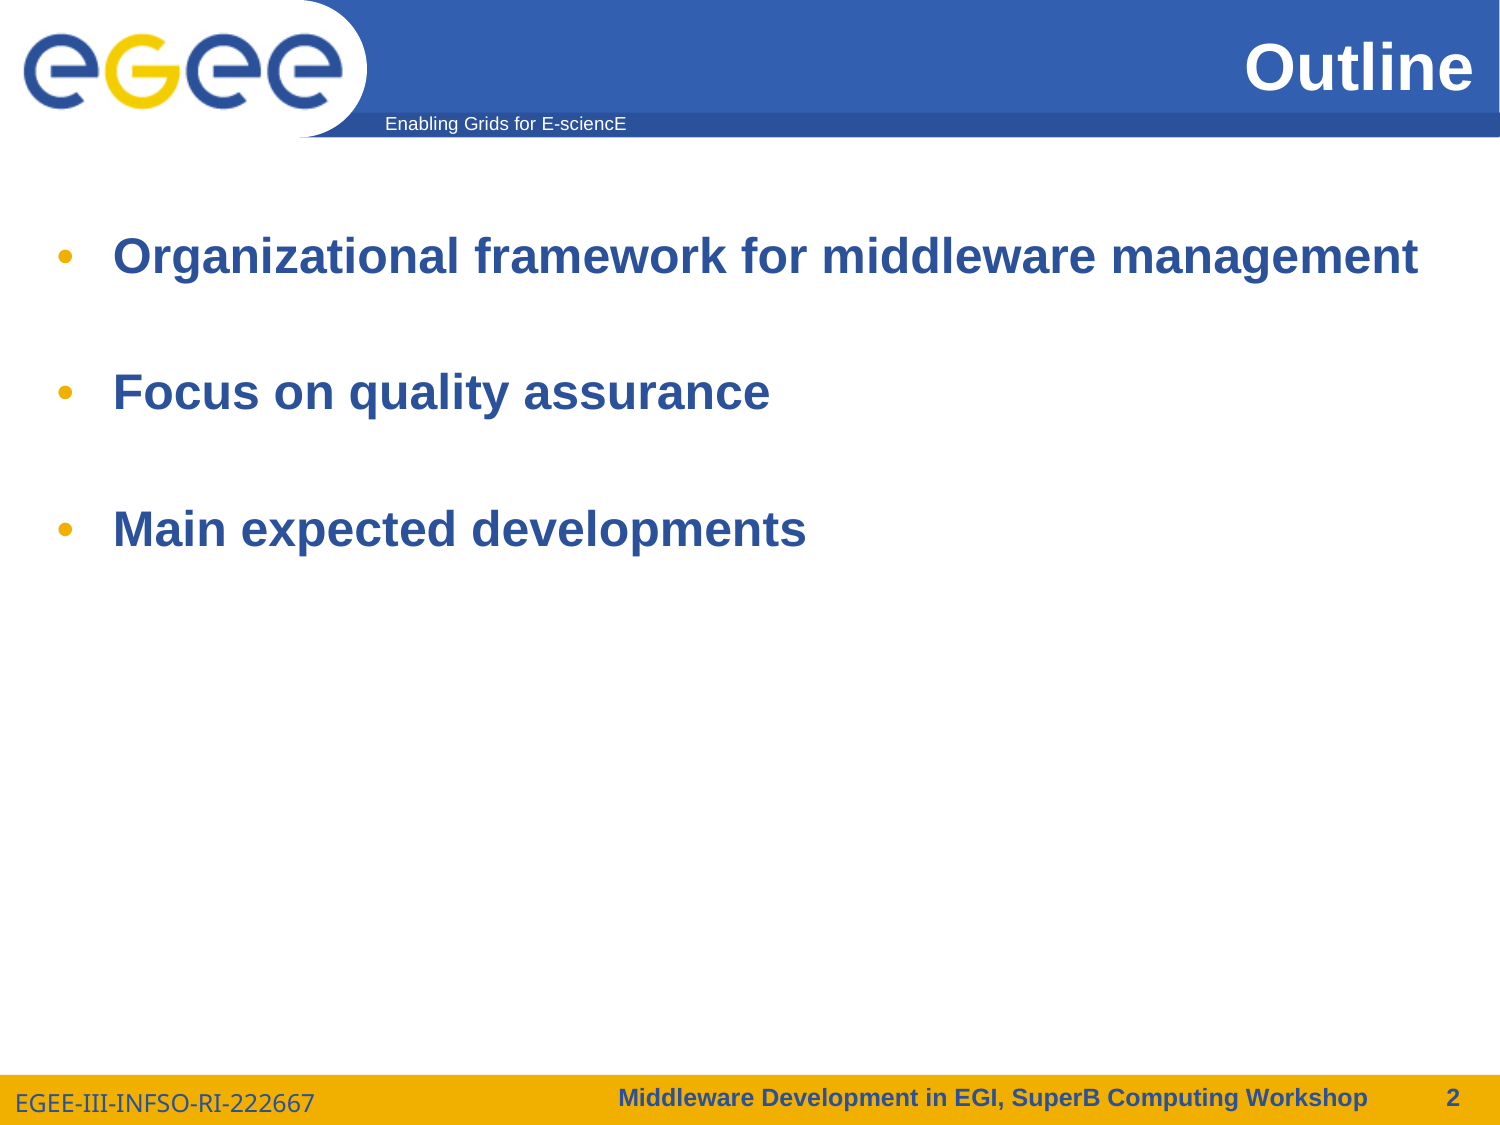

# Outline
Organizational framework for middleware management
Focus on quality assurance
Main expected developments
Middleware Development in EGI, SuperB Computing Workshop
2